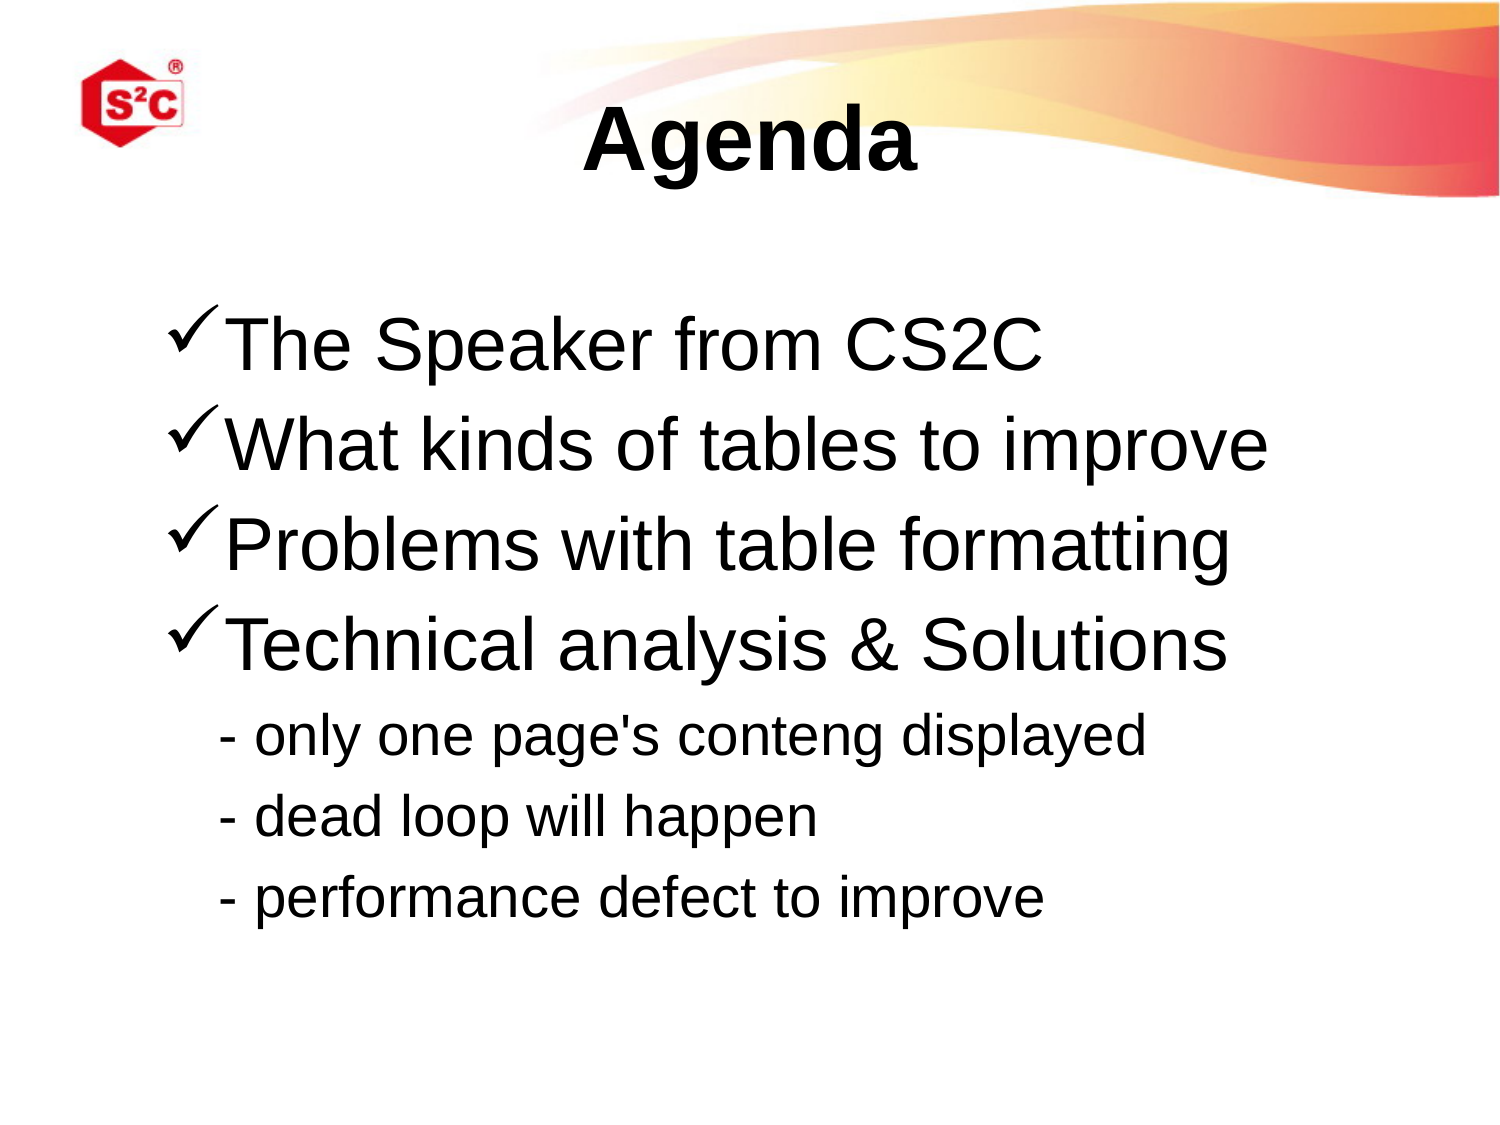

# Agenda
The Speaker from CS2C
What kinds of tables to improve
Problems with table formatting
Technical analysis & Solutions
- only one page's conteng displayed
- dead loop will happen
- performance defect to improve